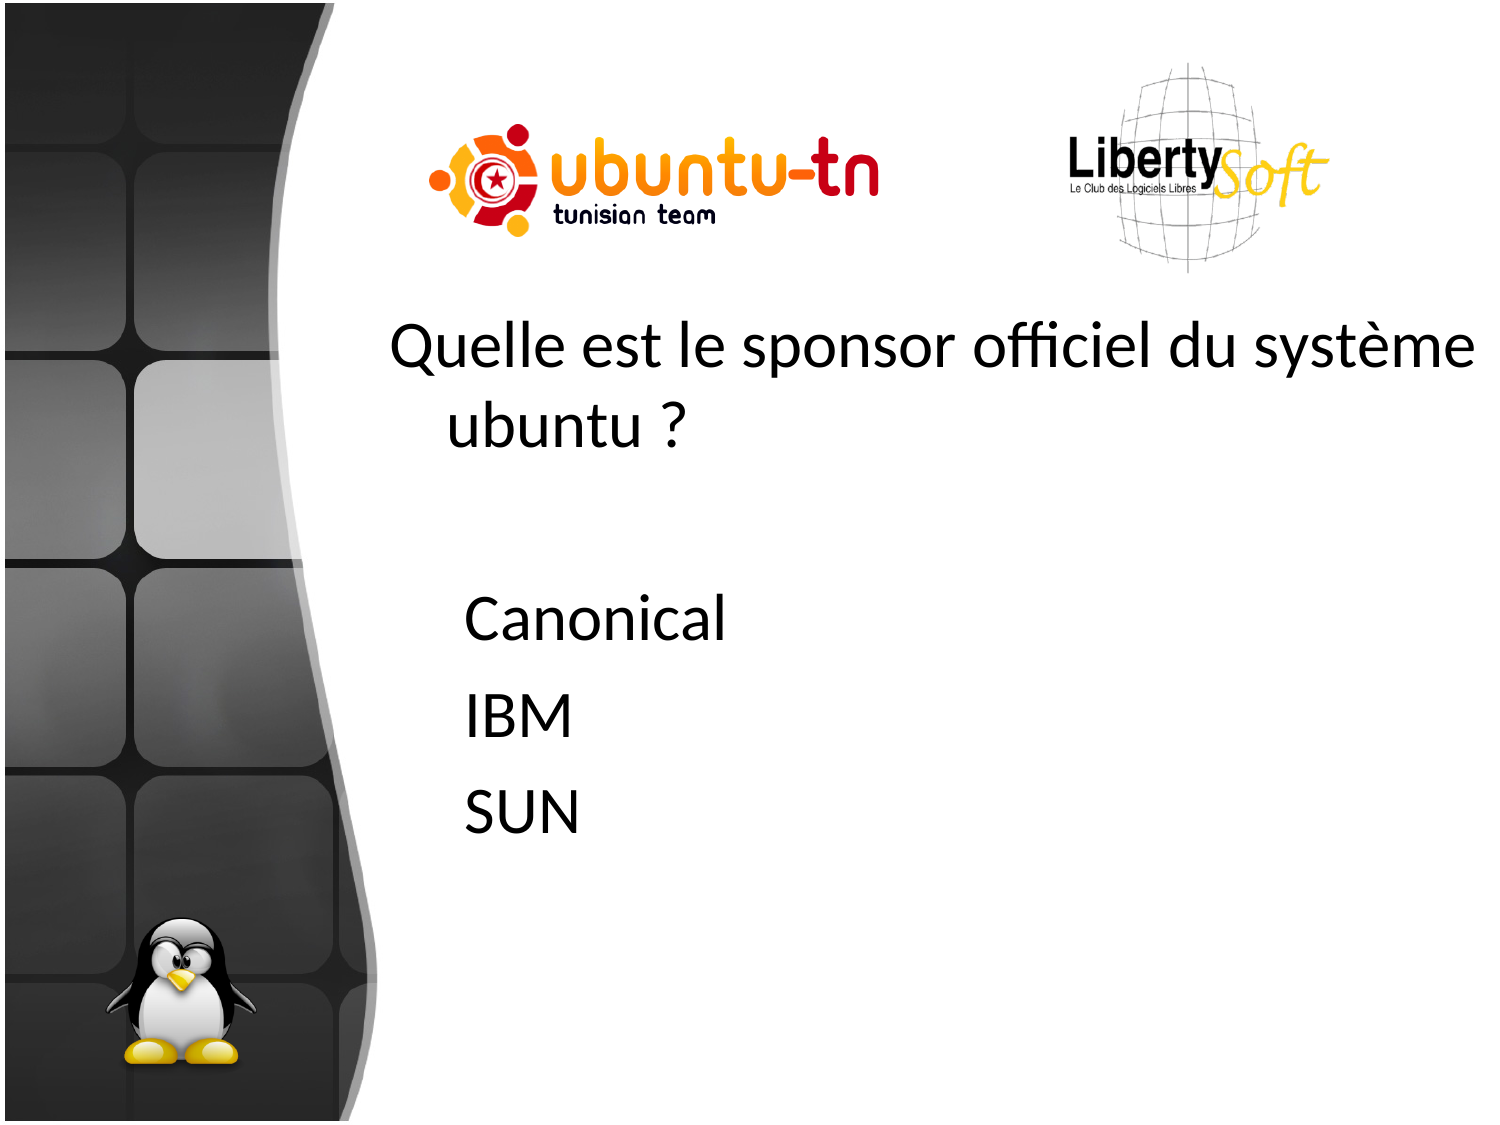

#
Quelle est le sponsor officiel du système ubuntu ?
Canonical
IBM
SUN